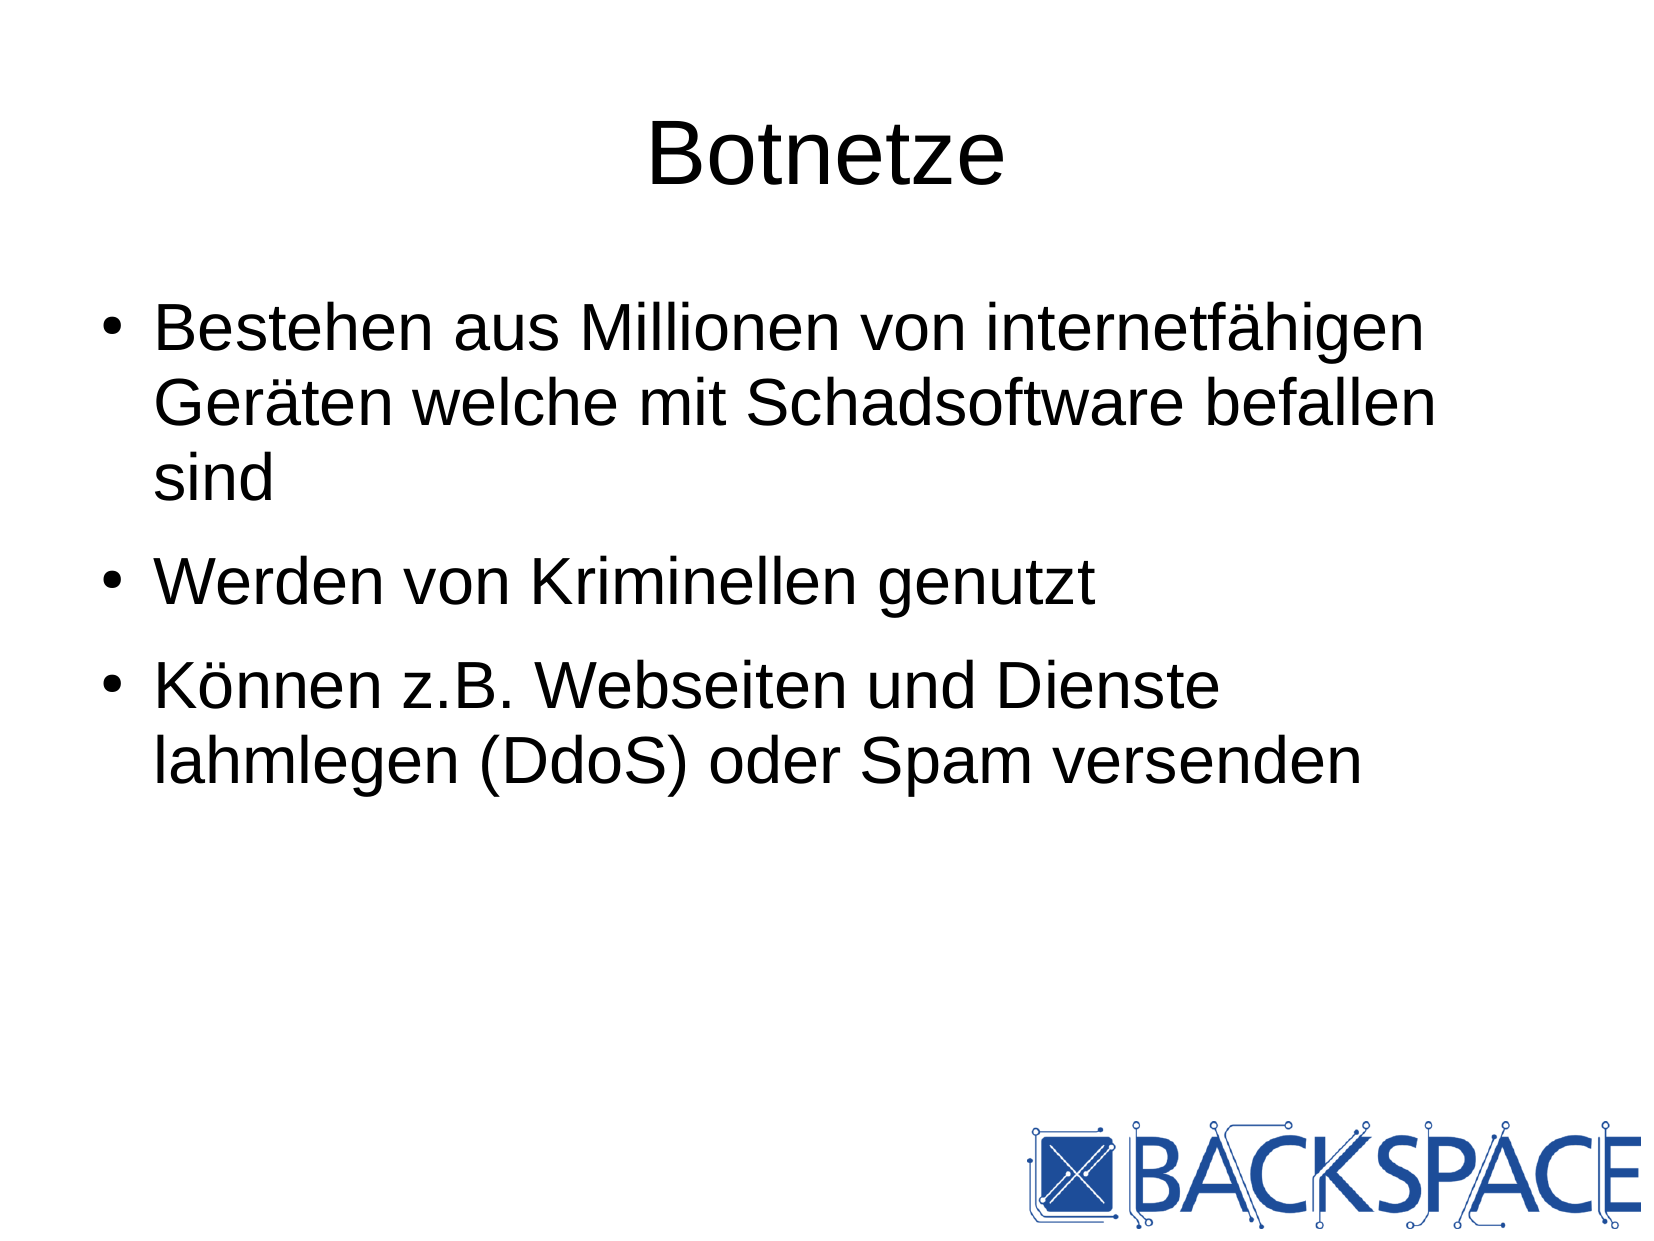

# Botnetze
Bestehen aus Millionen von internetfähigen Geräten welche mit Schadsoftware befallen sind
Werden von Kriminellen genutzt
Können z.B. Webseiten und Dienste lahmlegen (DdoS) oder Spam versenden